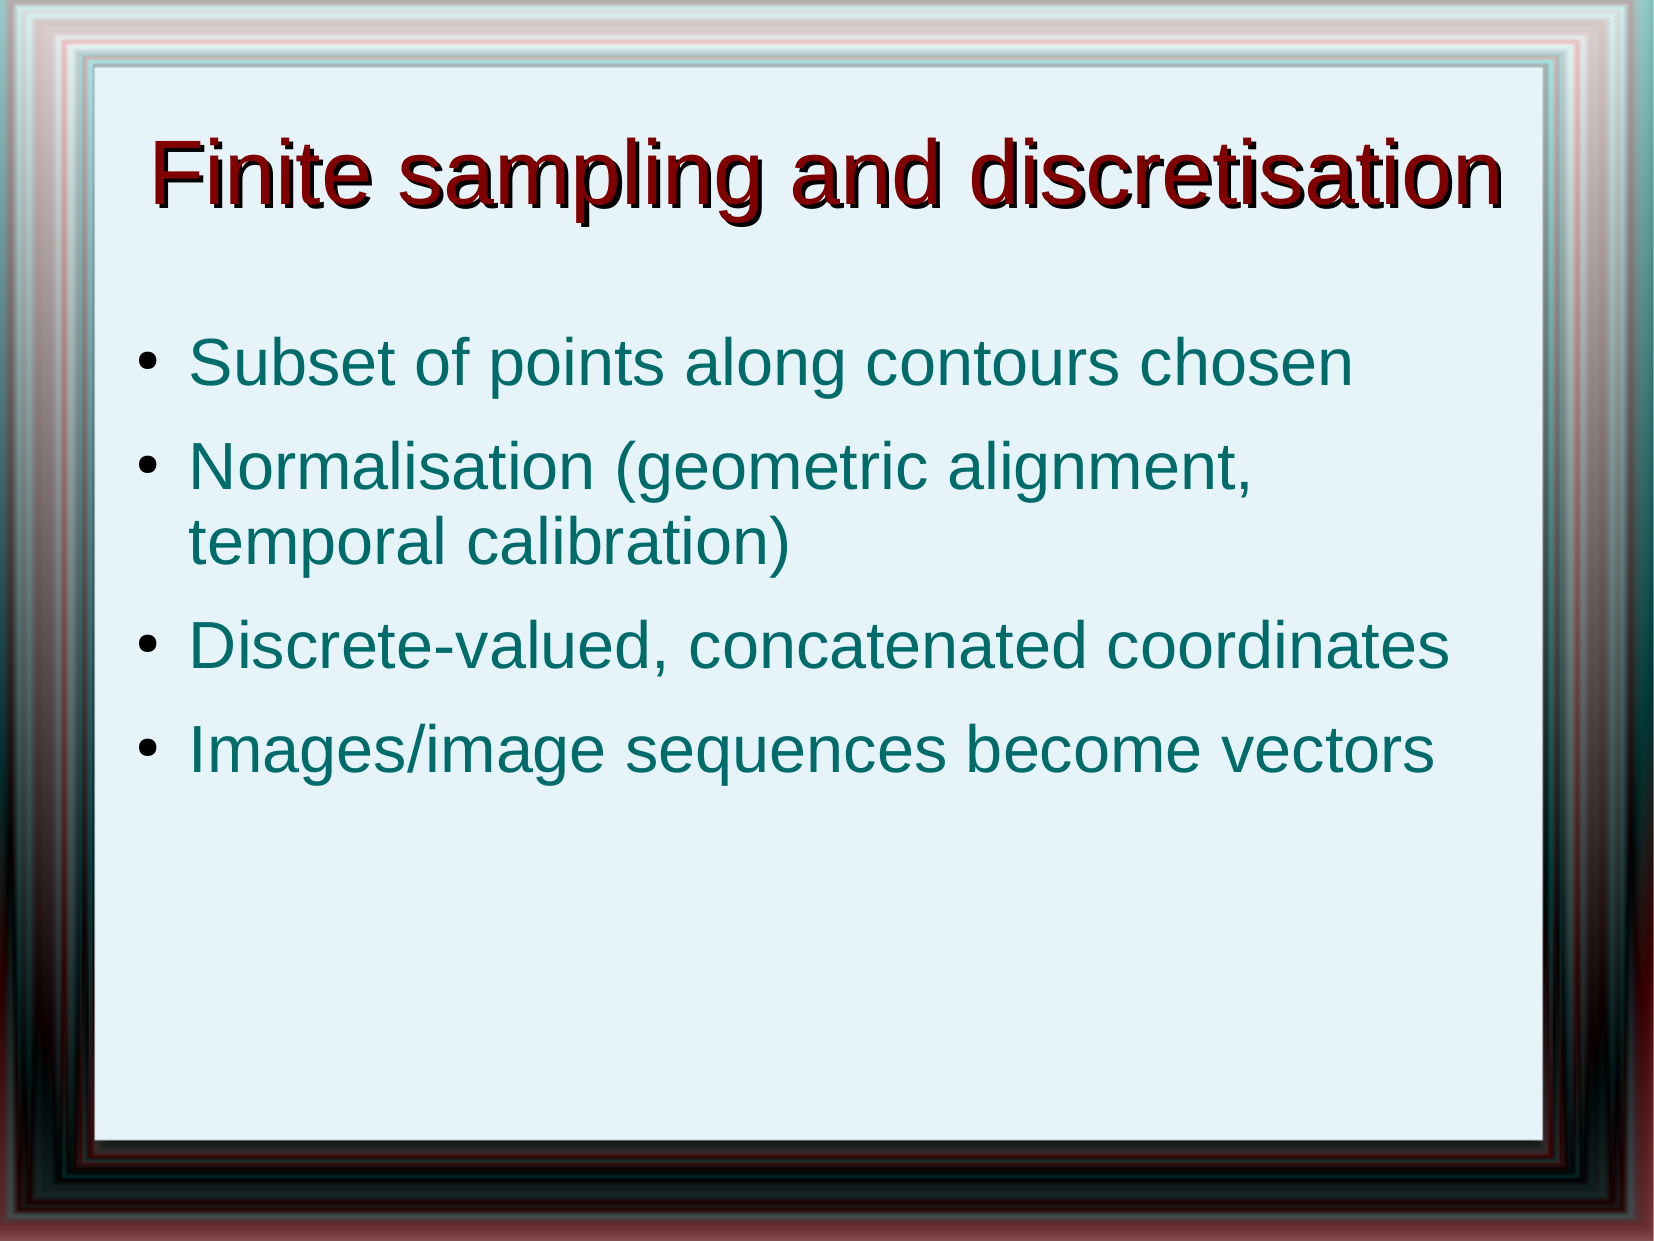

# Finite sampling and discretisation
Subset of points along contours chosen
Normalisation (geometric alignment, temporal calibration)
Discrete-valued, concatenated coordinates
Images/image sequences become vectors